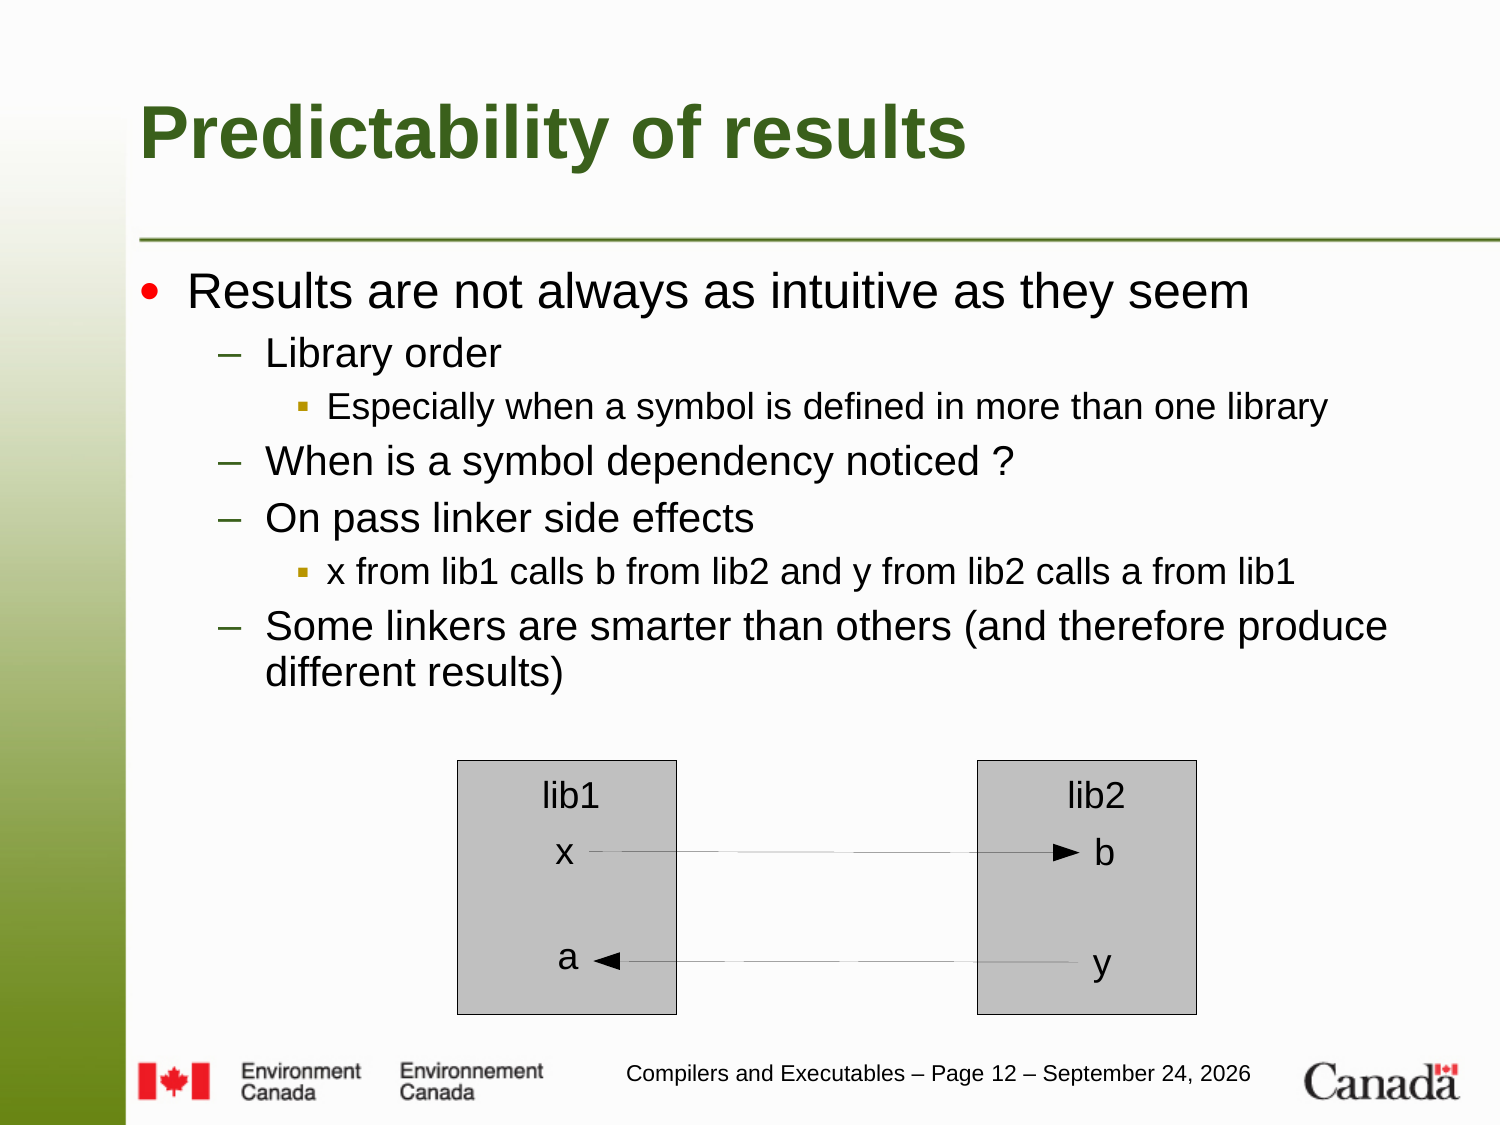

# Predictability of results
Results are not always as intuitive as they seem
Library order
Especially when a symbol is defined in more than one library
When is a symbol dependency noticed ?
On pass linker side effects
x from lib1 calls b from lib2 and y from lib2 calls a from lib1
Some linkers are smarter than others (and therefore produce different results)
lib1
lib2
x
b
a
y